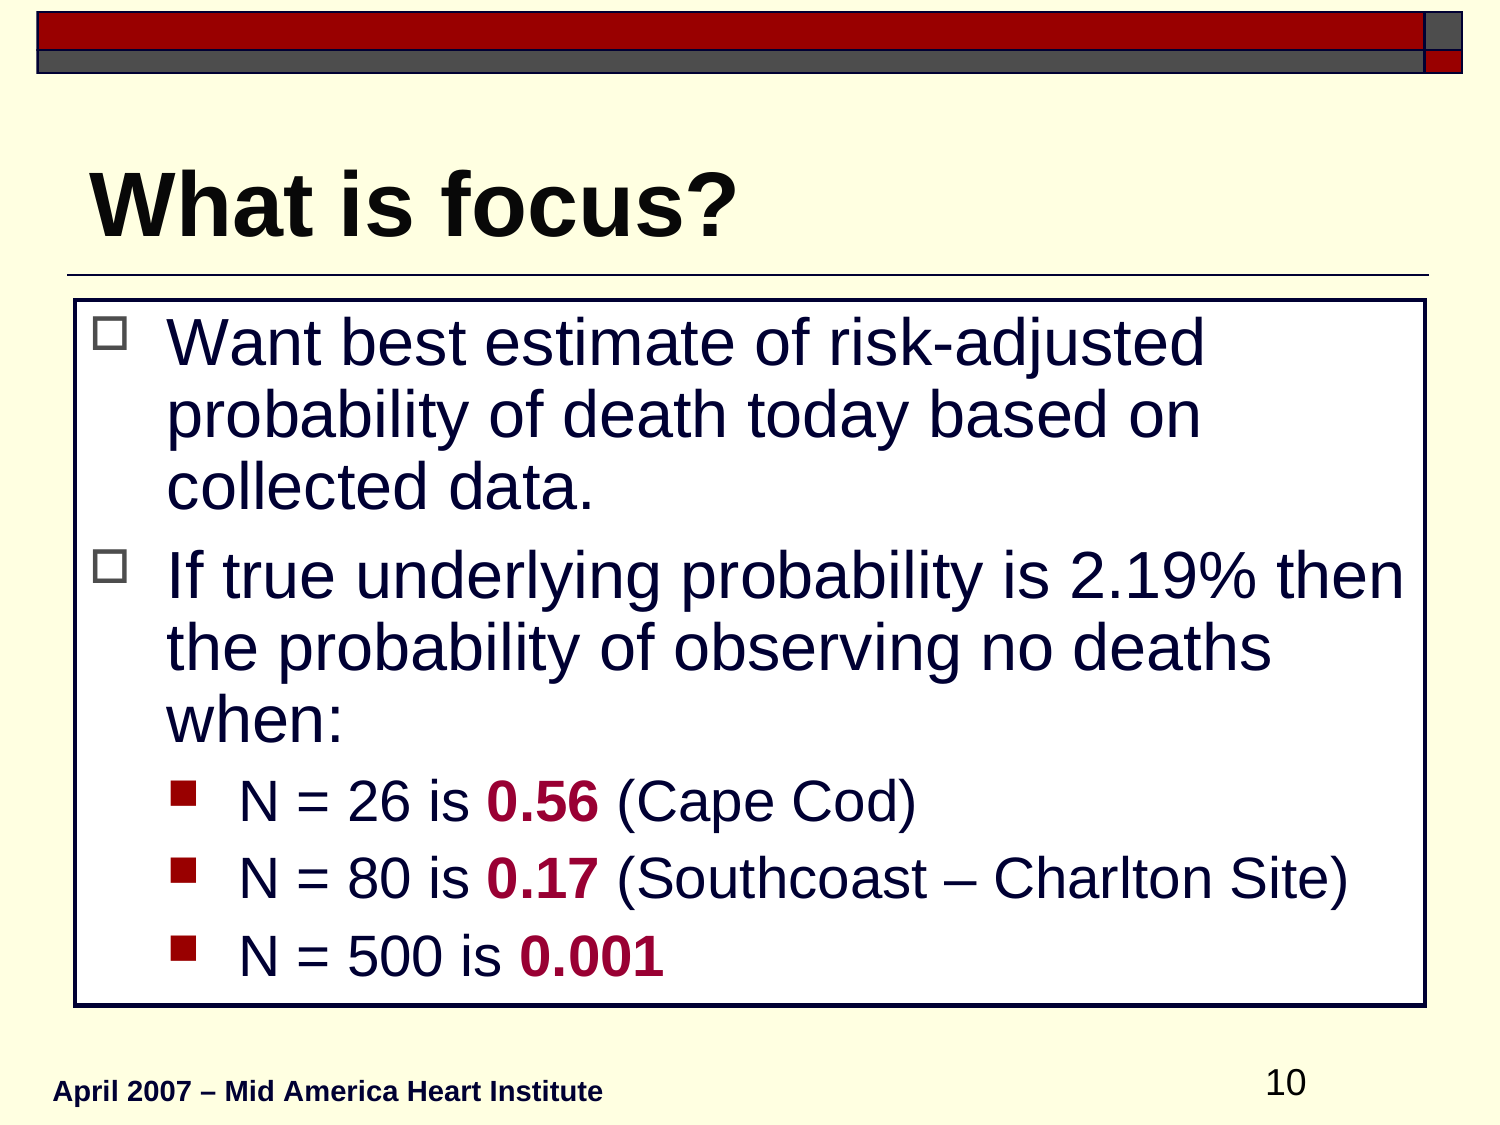

# What is focus?
Want best estimate of risk-adjusted probability of death today based on collected data.
If true underlying probability is 2.19% then the probability of observing no deaths when:
N = 26 is 0.56 (Cape Cod)
N = 80 is 0.17 (Southcoast – Charlton Site)
N = 500 is 0.001
10